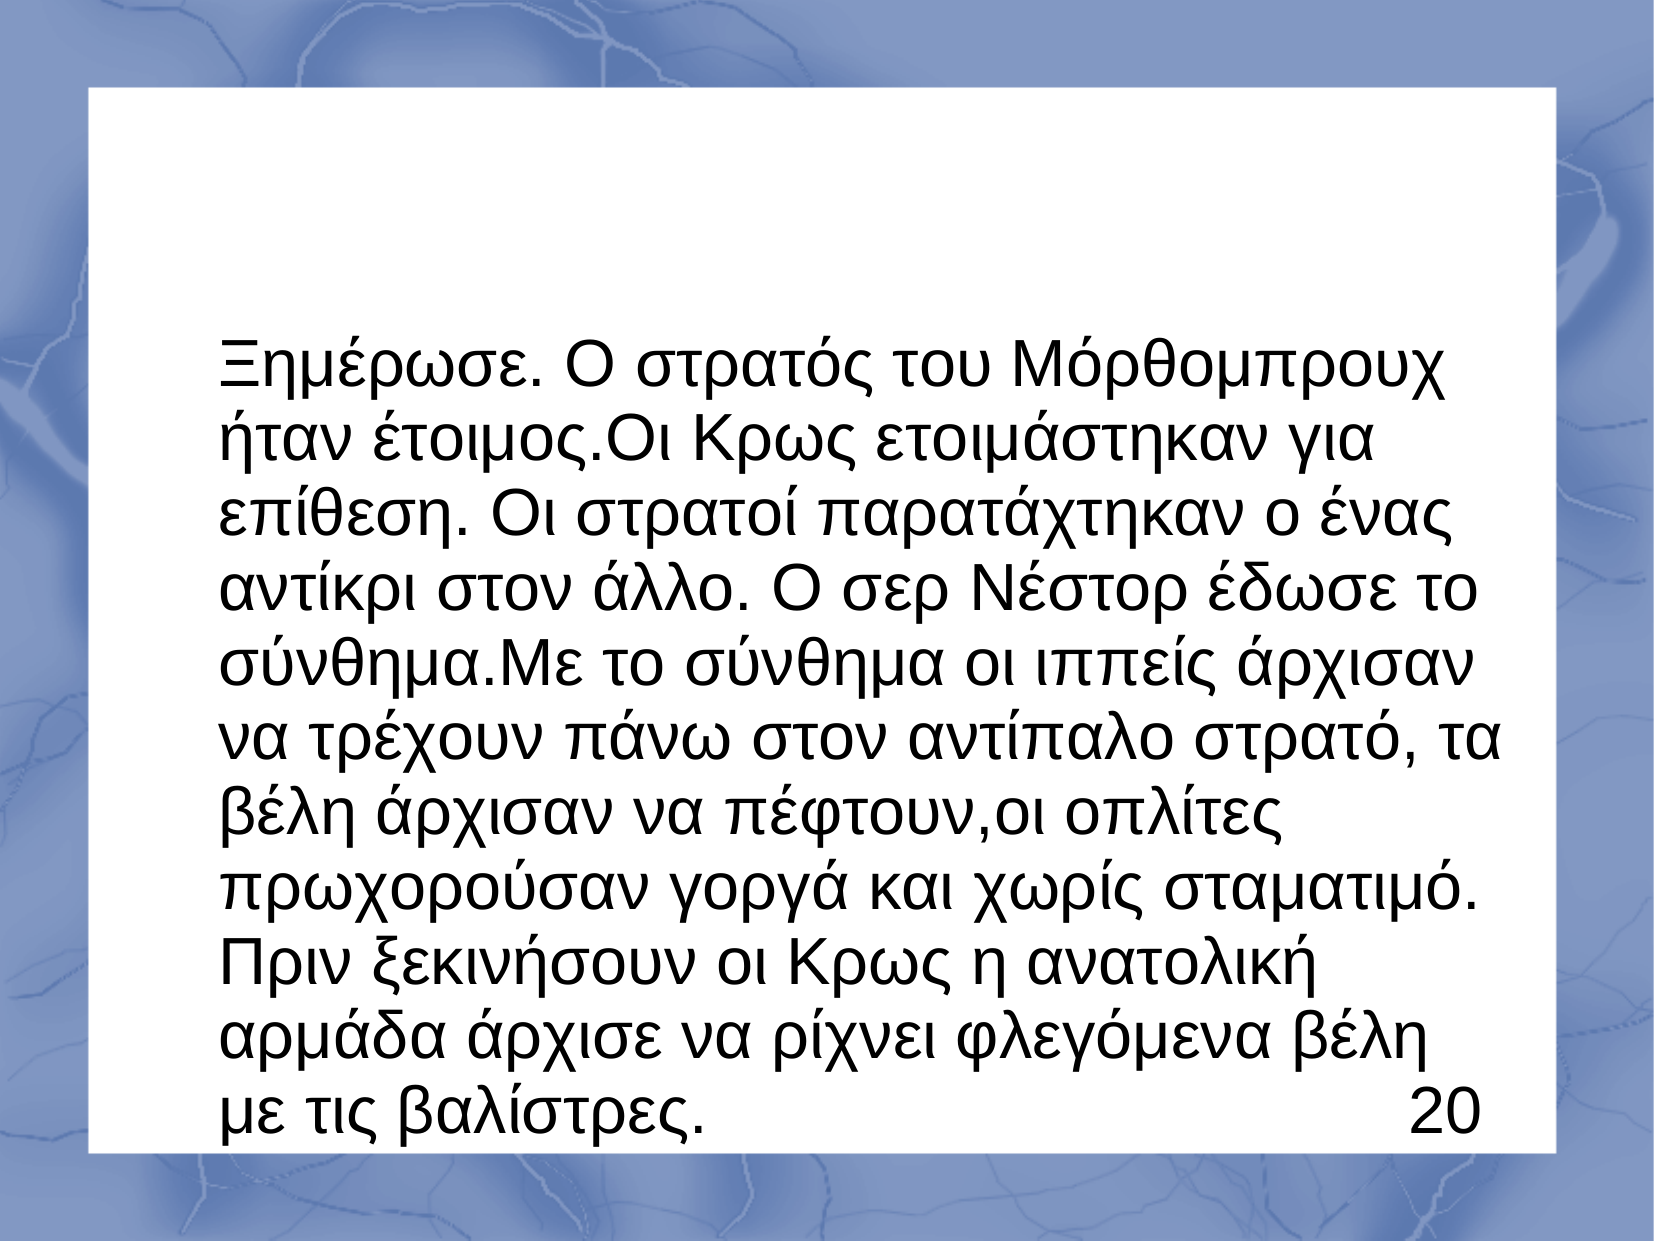

#
Ξημέρωσε. Ο στρατός του Μόρθομπρουχ ήταν έτοιμος.Οι Κρως ετοιμάστηκαν για επίθεση. Οι στρατοί παρατάχτηκαν ο ένας αντίκρι στον άλλο. Ο σερ Νέστορ έδωσε το σύνθημα.Με το σύνθημα οι ιππείς άρχισαν να τρέχουν πάνω στον αντίπαλο στρατό, τα βέλη άρχισαν να πέφτουν,οι οπλίτες πρωχορούσαν γοργά και χωρίς σταματιμό. Πριν ξεκινήσουν οι Κρως η ανατολική αρμάδα άρχισε να ρίχνει φλεγόμενα βέλη με τις βαλίστρες. 20